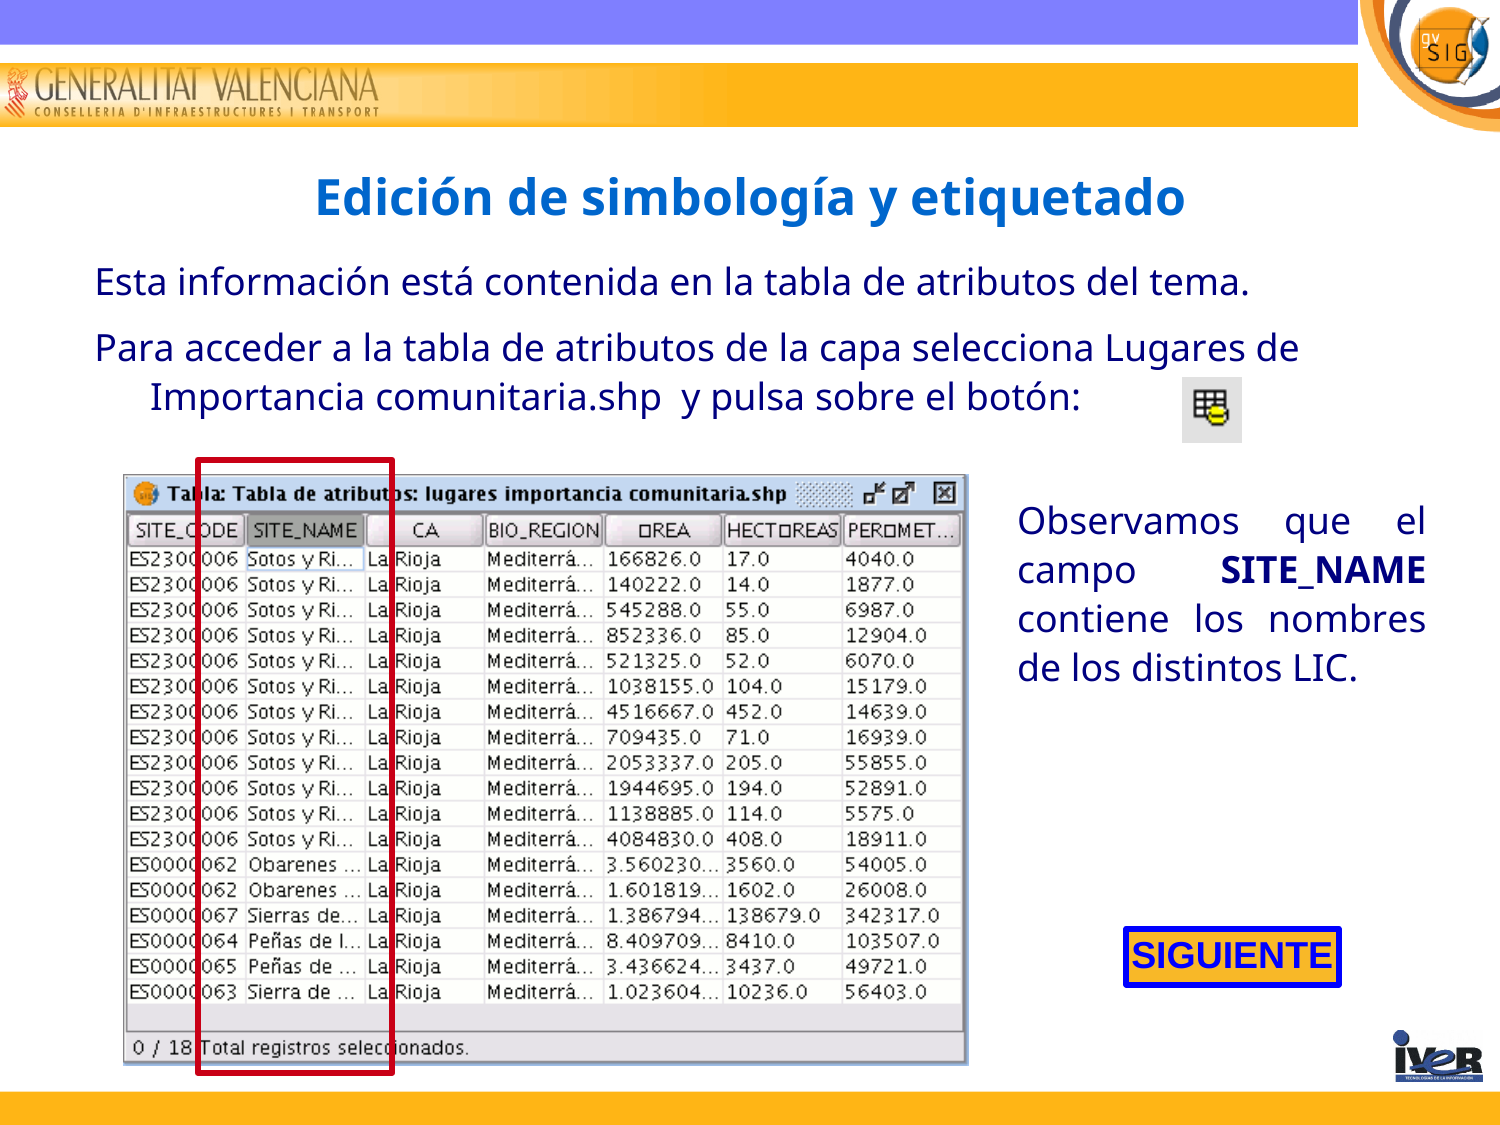

# Edición de simbología y etiquetado
Esta información está contenida en la tabla de atributos del tema.
Para acceder a la tabla de atributos de la capa selecciona Lugares de Importancia comunitaria.shp y pulsa sobre el botón:
Observamos que el campo SITE_NAME contiene los nombres de los distintos LIC.
SIGUIENTE